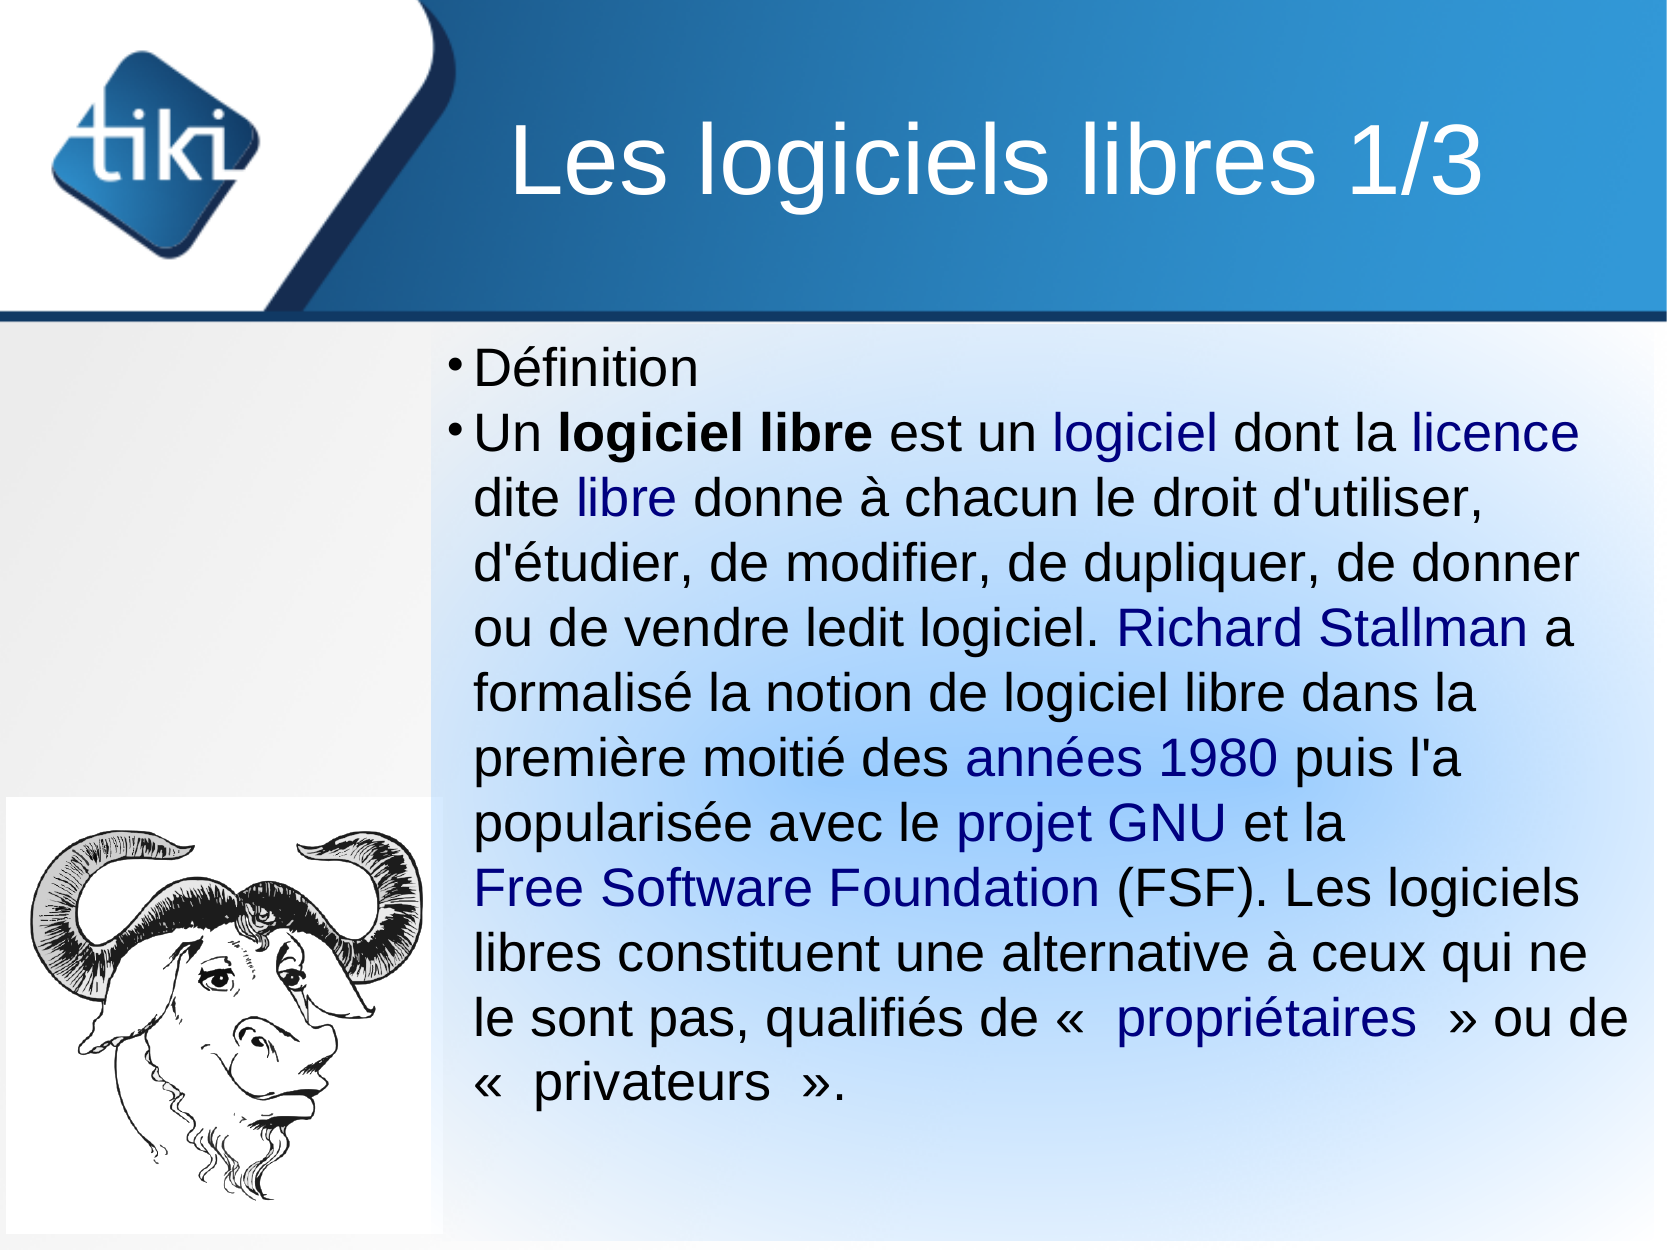

# Les logiciels libres 1/3
Définition
Un logiciel libre est un logiciel dont la licence dite libre donne à chacun le droit d'utiliser, d'étudier, de modifier, de dupliquer, de donner ou de vendre ledit logiciel. Richard Stallman a formalisé la notion de logiciel libre dans la première moitié des années 1980 puis l'a popularisée avec le projet GNU et la Free Software Foundation (FSF). Les logiciels libres constituent une alternative à ceux qui ne le sont pas, qualifiés de «  propriétaires  » ou de «  privateurs  ».